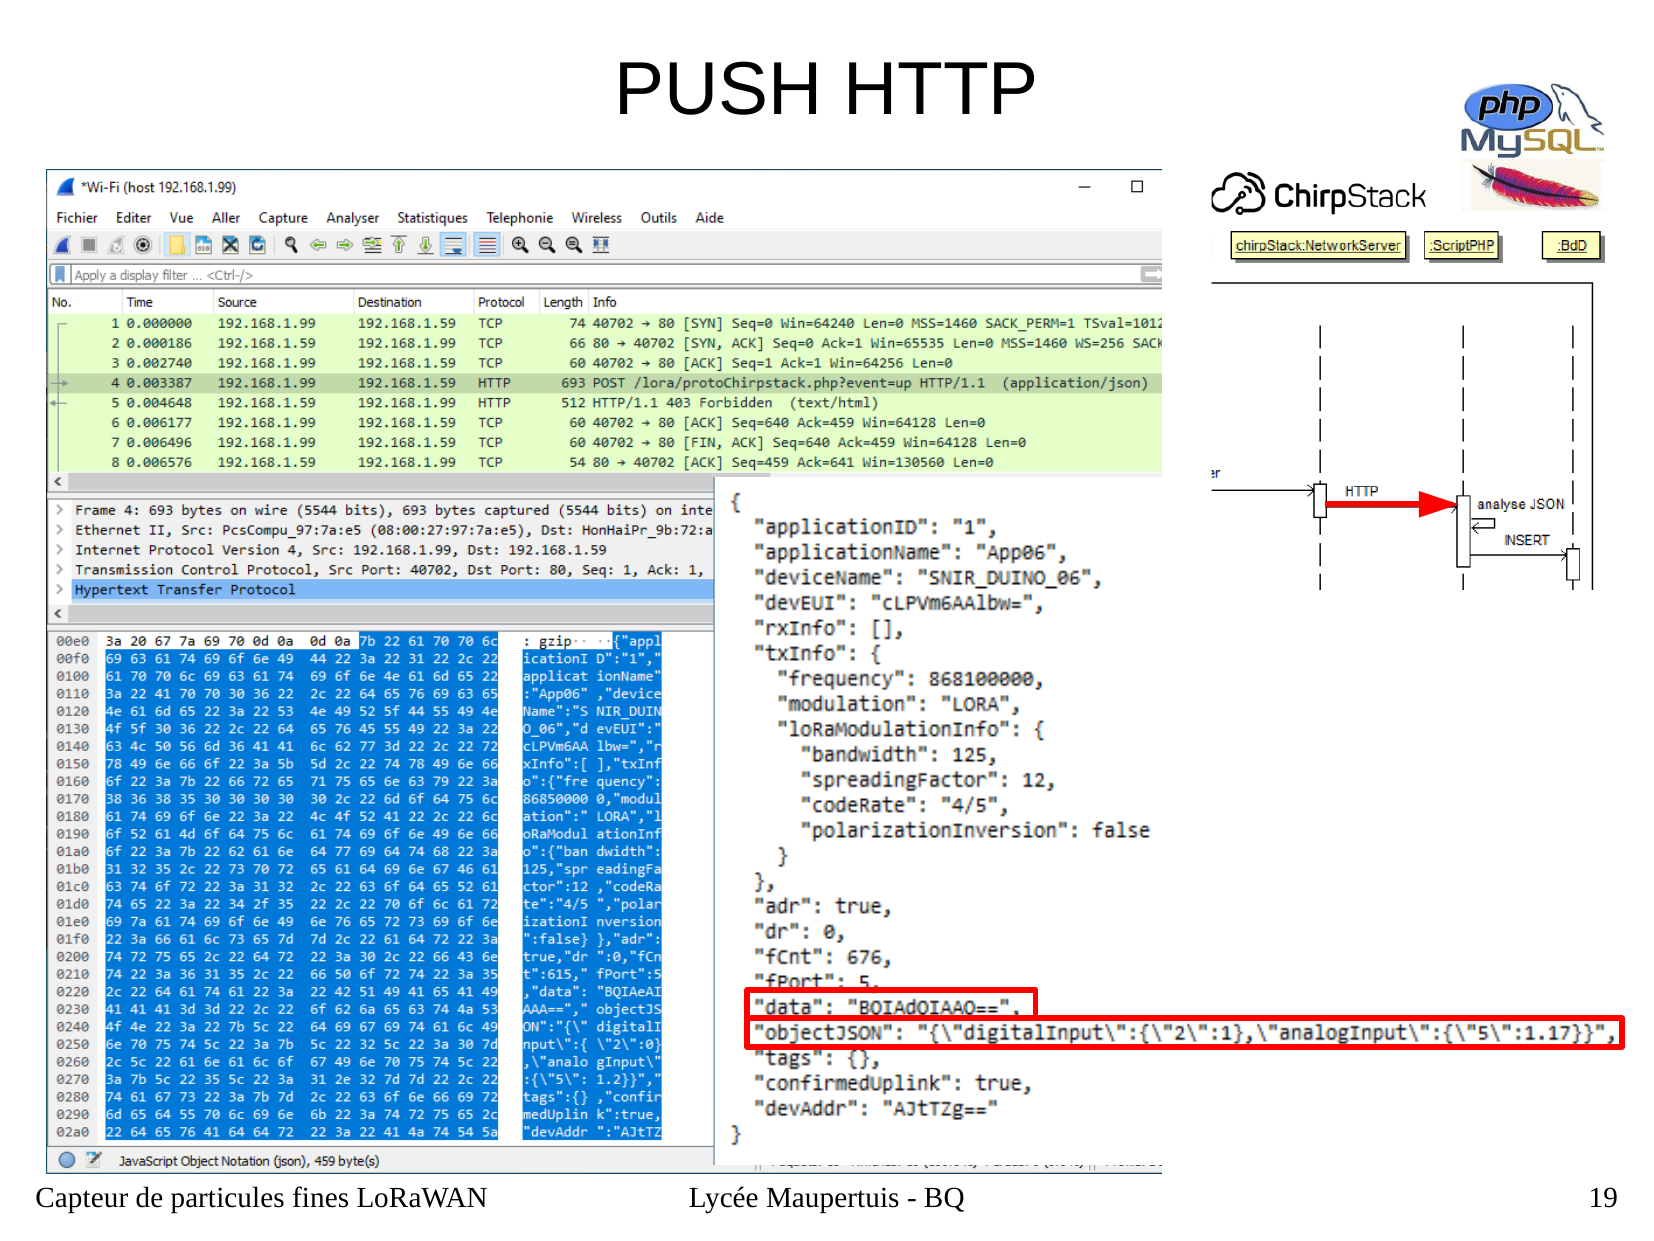

# PUSH HTTP
Capteur de particules fines LoRaWAN
Lycée Maupertuis - BQ
19